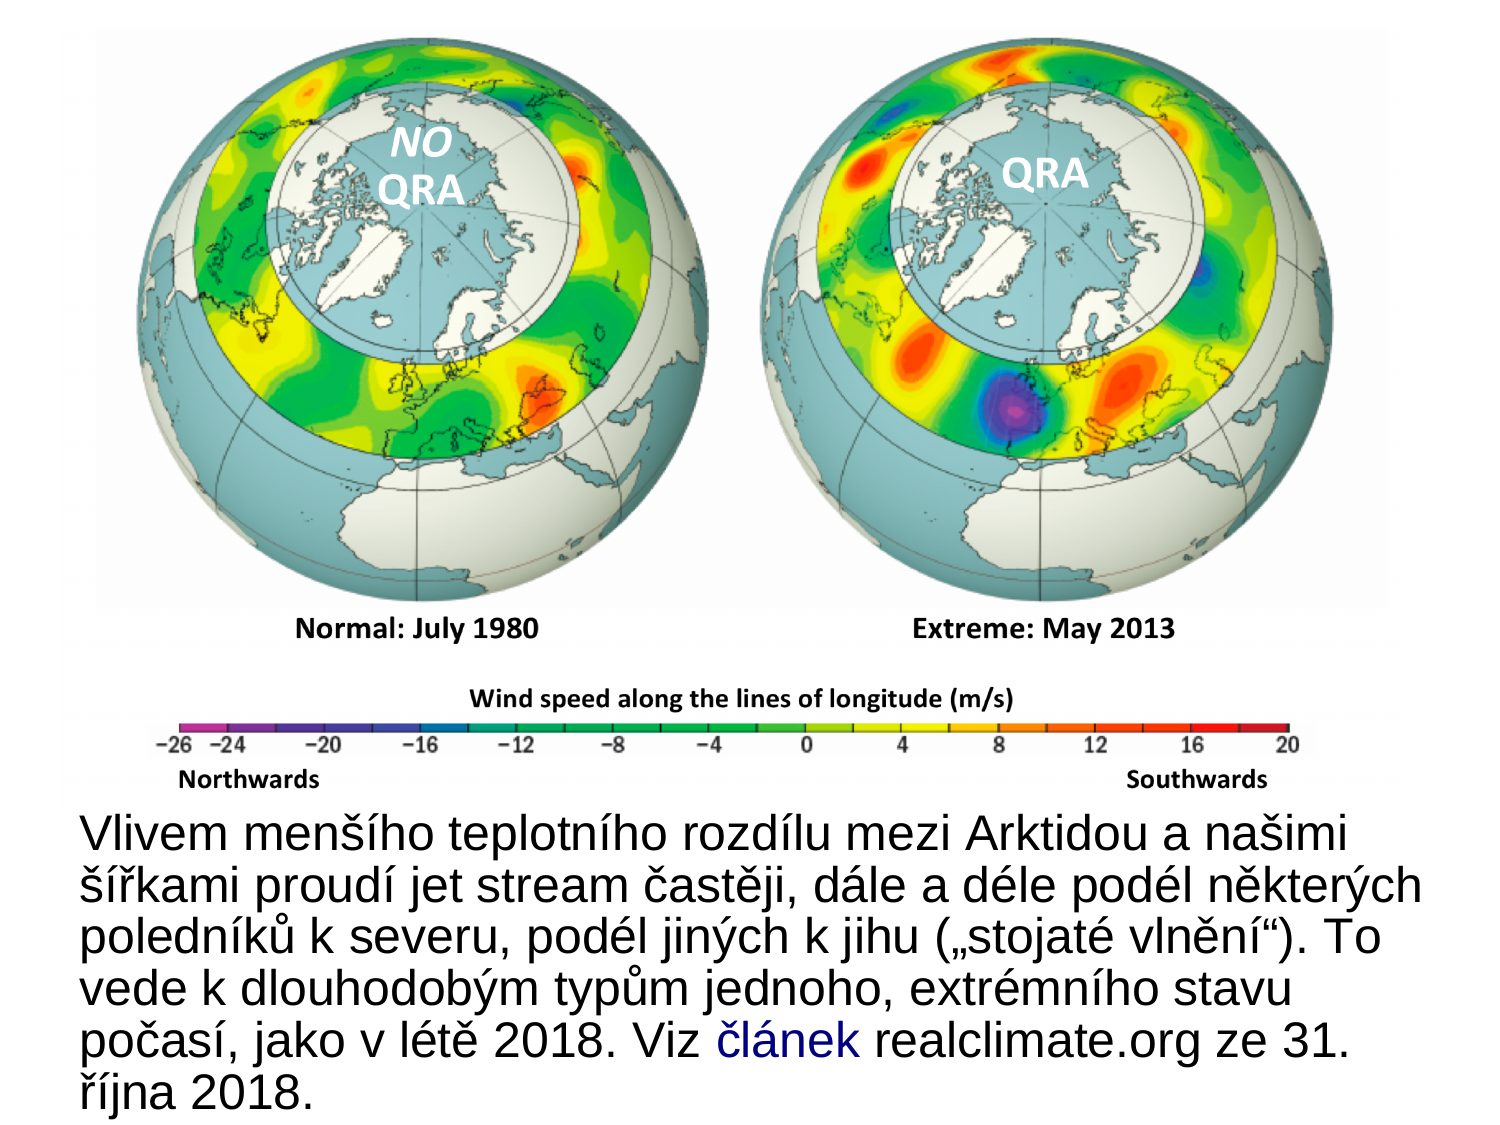

# Vlivem menšího teplotního rozdílu mezi Arktidou a našimi šířkami proudí jet stream častěji, dále a déle podél některých poledníků k severu, podél jiných k jihu („stojaté vlnění“). To vede k dlouhodobým typům jednoho, extrémního stavu počasí, jako v létě 2018. Viz článek realclimate.org ze 31. října 2018.